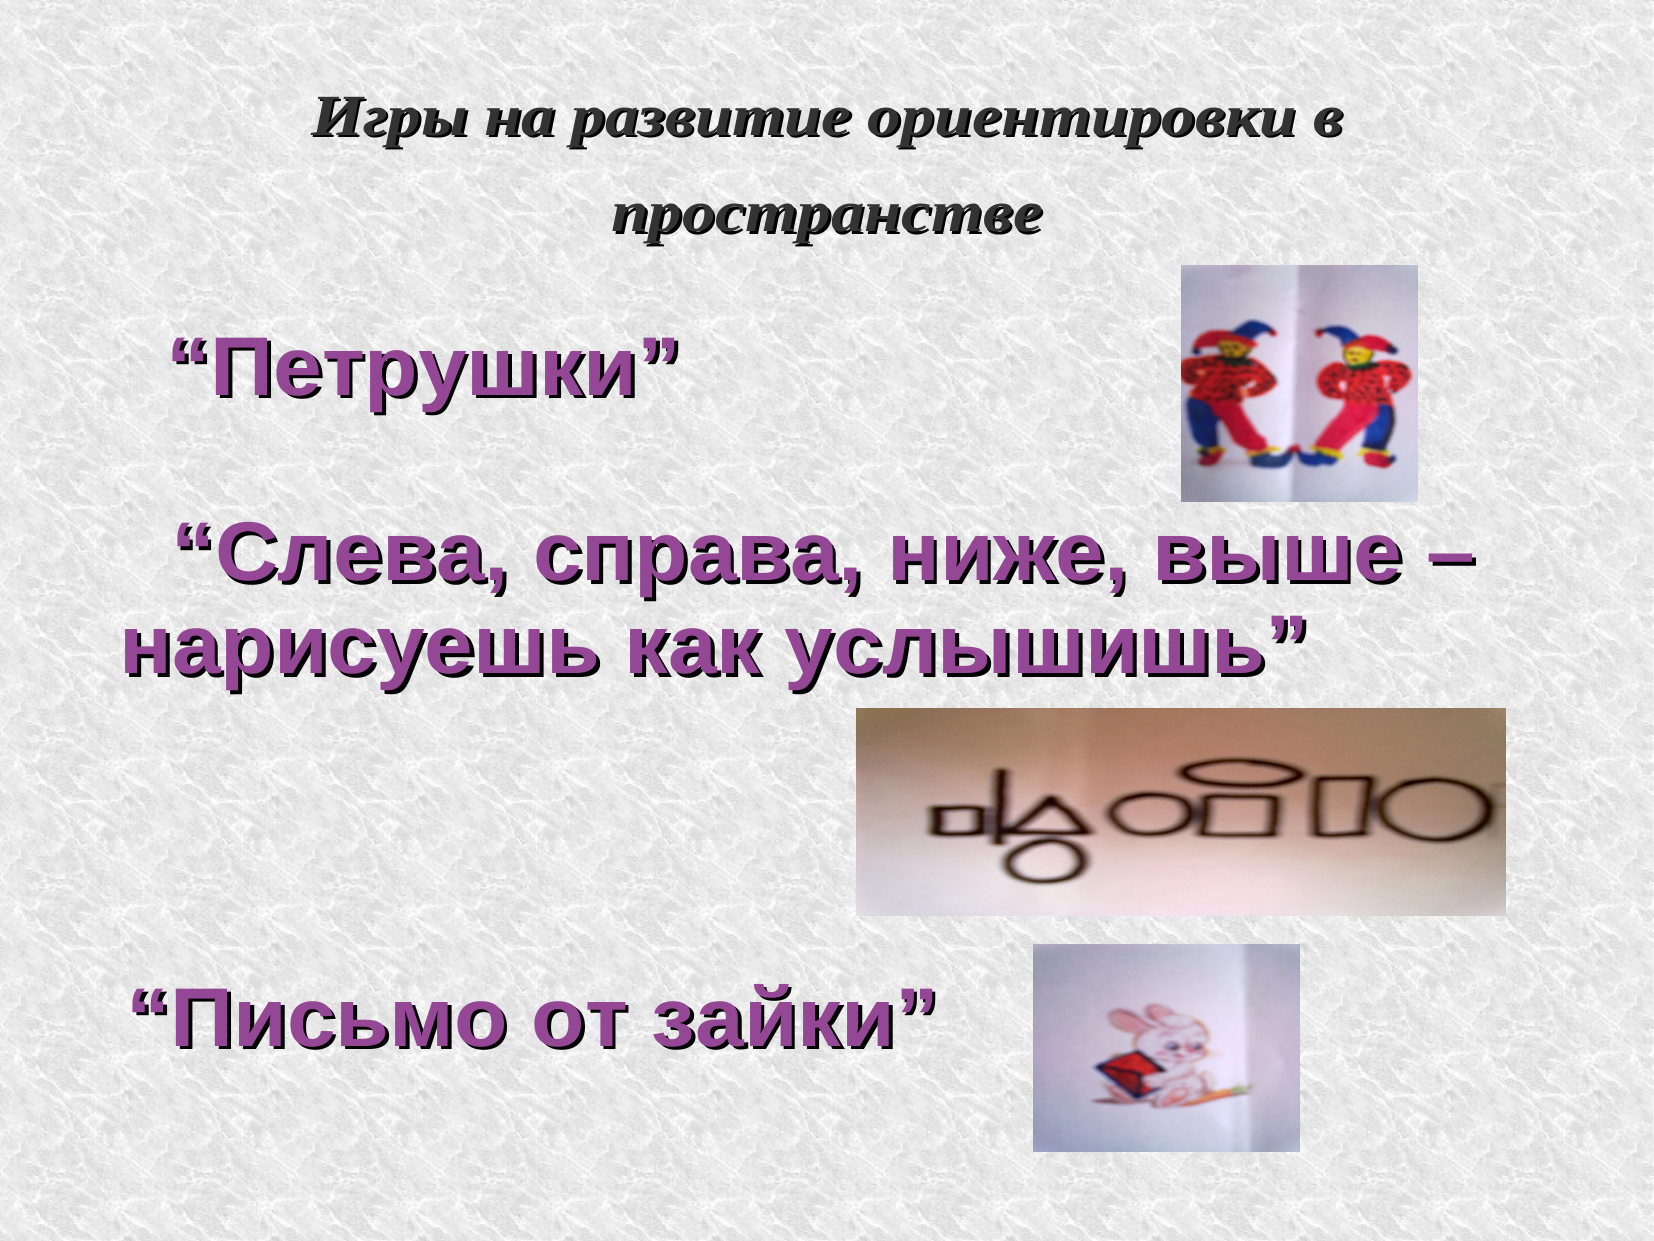

# Игры на развитие ориентировки в пространстве
“Петрушки”
“Слева, справа, ниже, выше – нарисуешь как услышишь”
“Письмо от зайки”